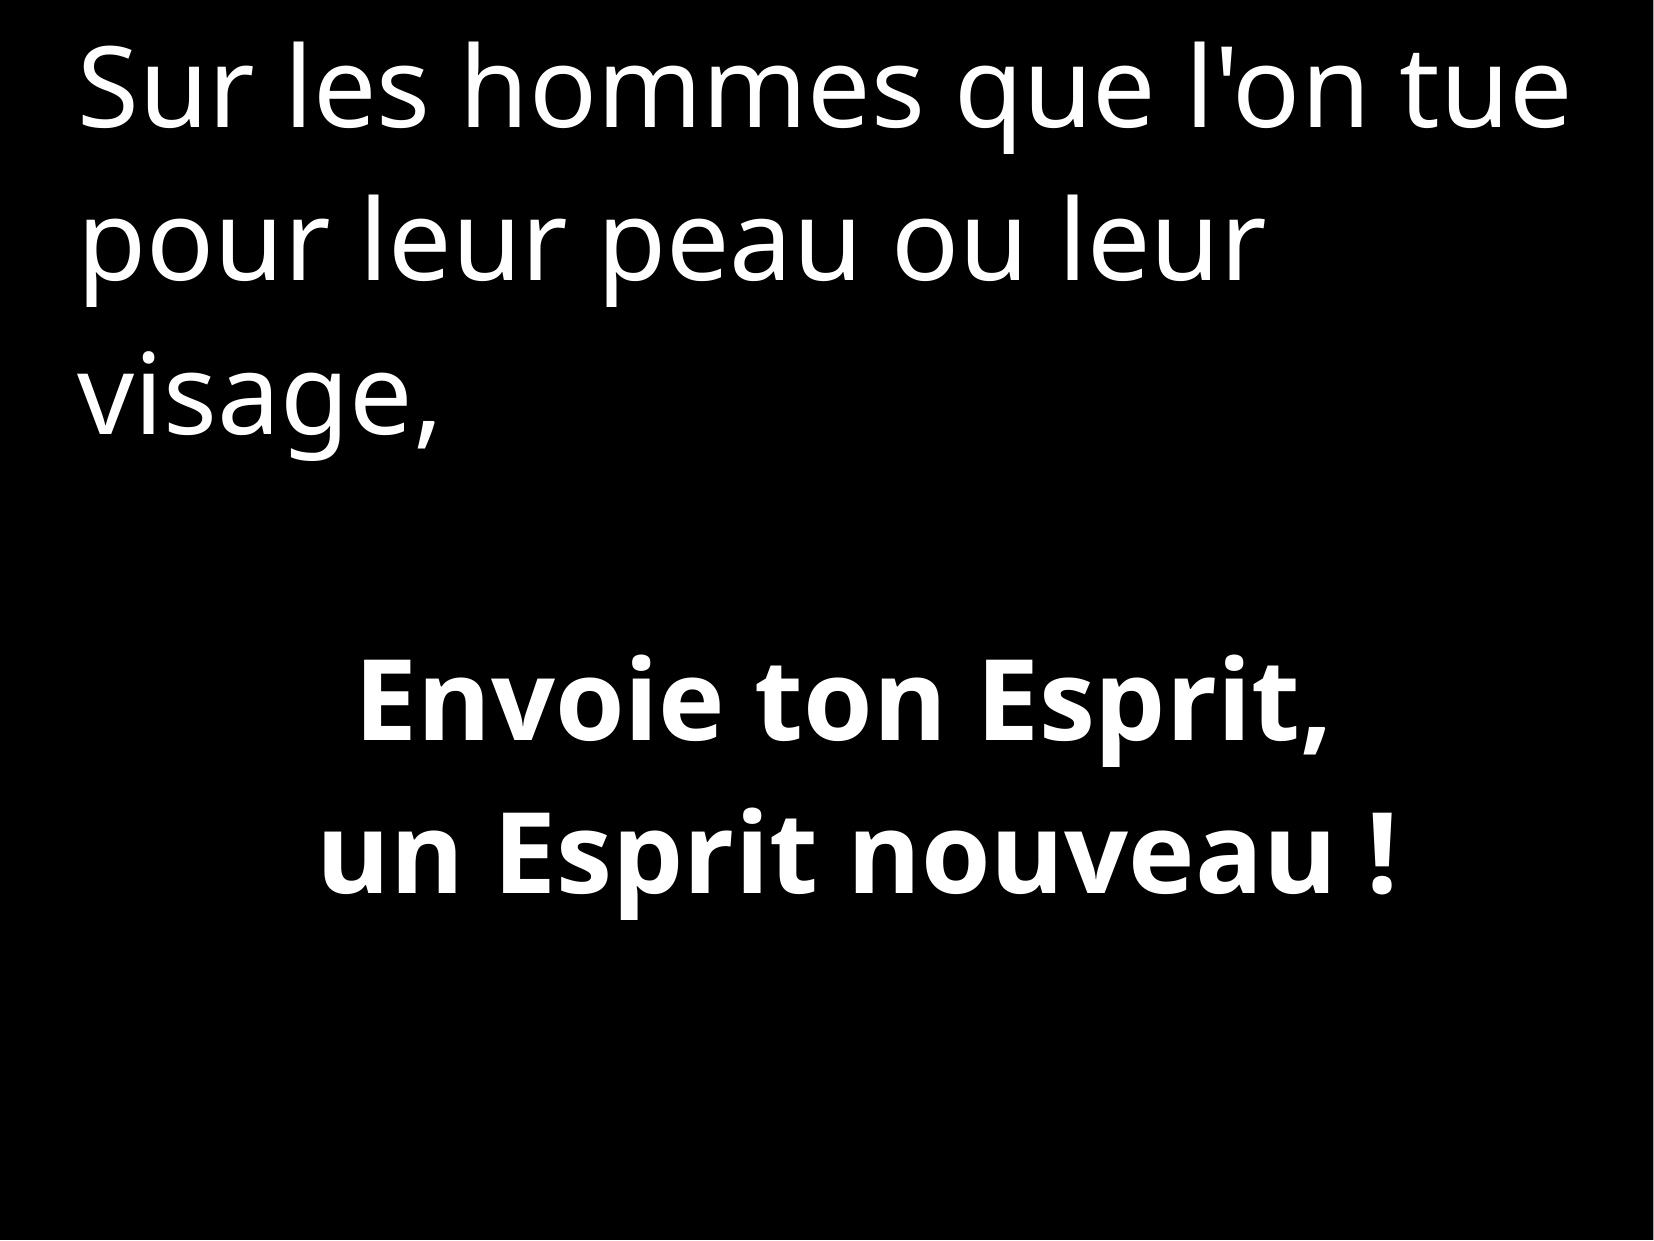

Sur les hommes que l'on tue pour leur peau ou leur visage,
Envoie ton Esprit,
un Esprit nouveau !